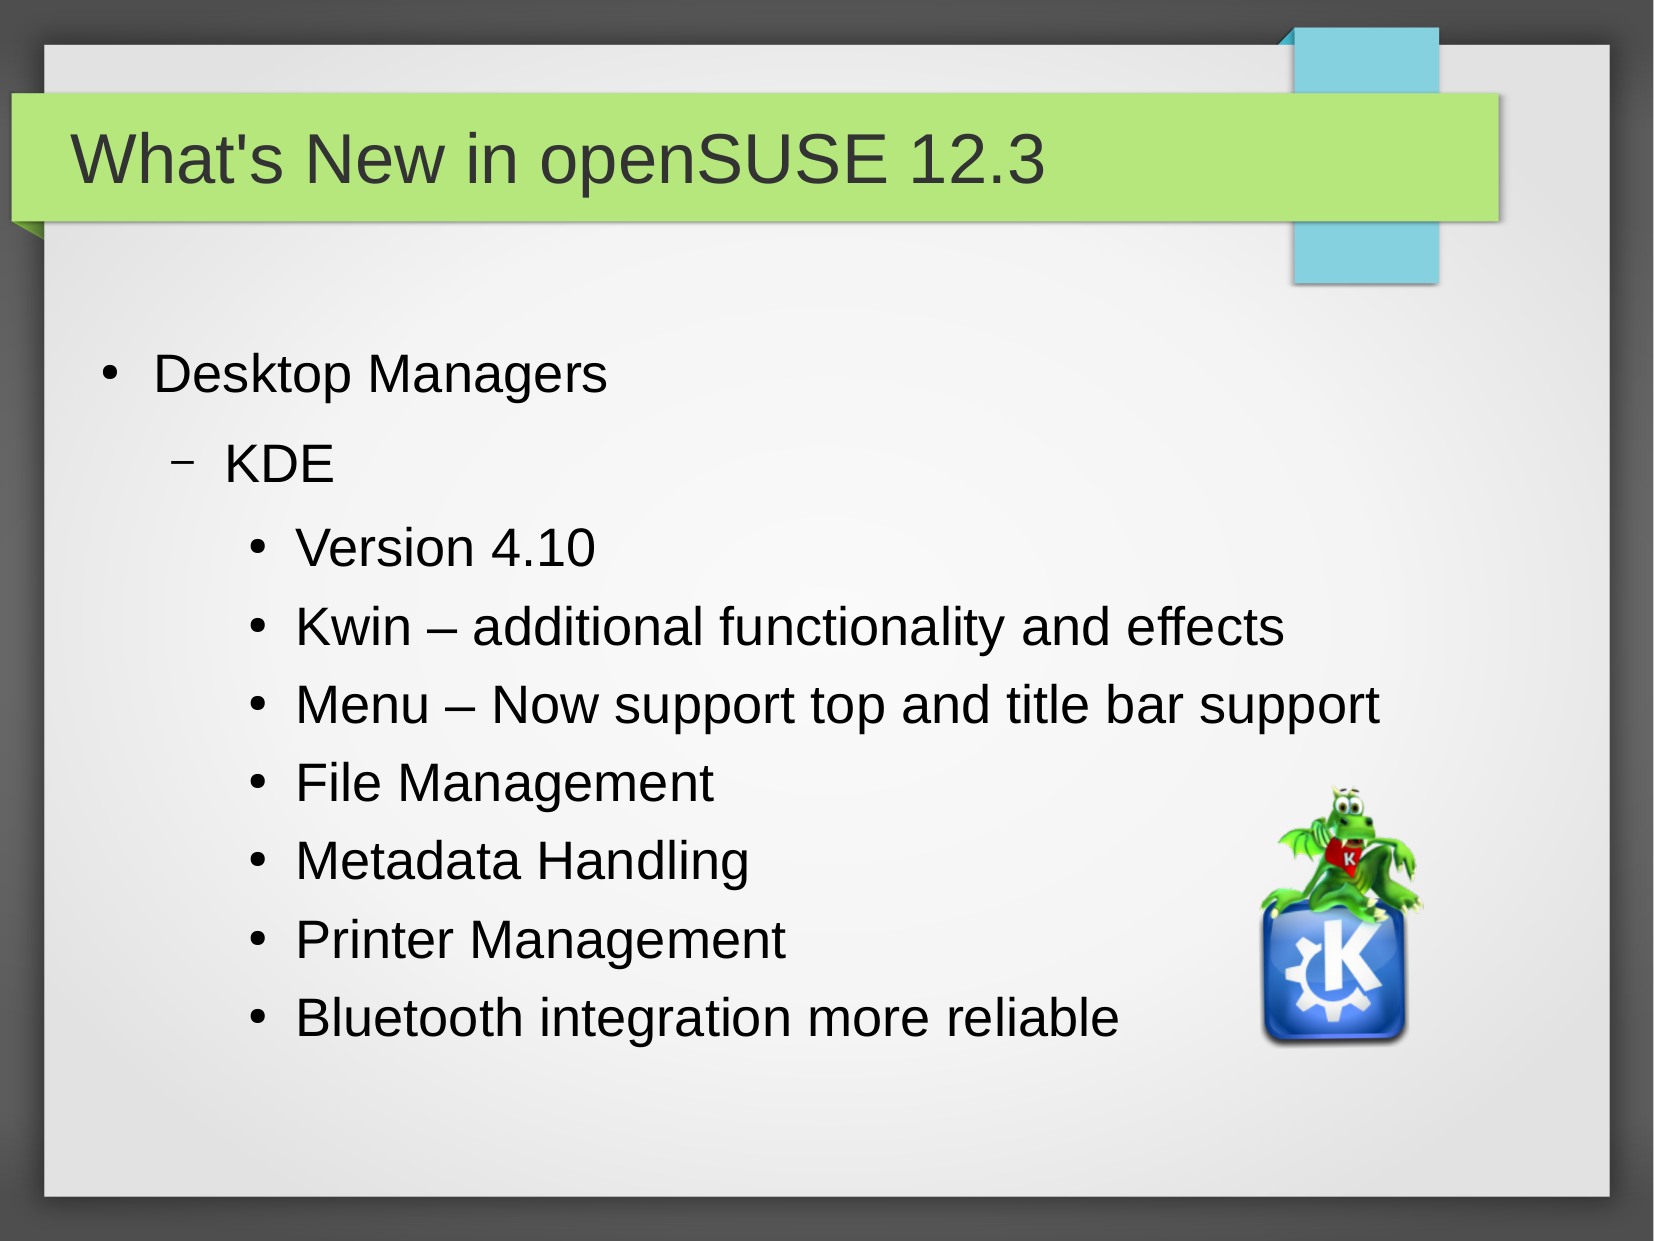

# What's New in openSUSE 12.3
Desktop Managers
KDE
Version 4.10
Kwin – additional functionality and effects
Menu – Now support top and title bar support
File Management
Metadata Handling
Printer Management
Bluetooth integration more reliable